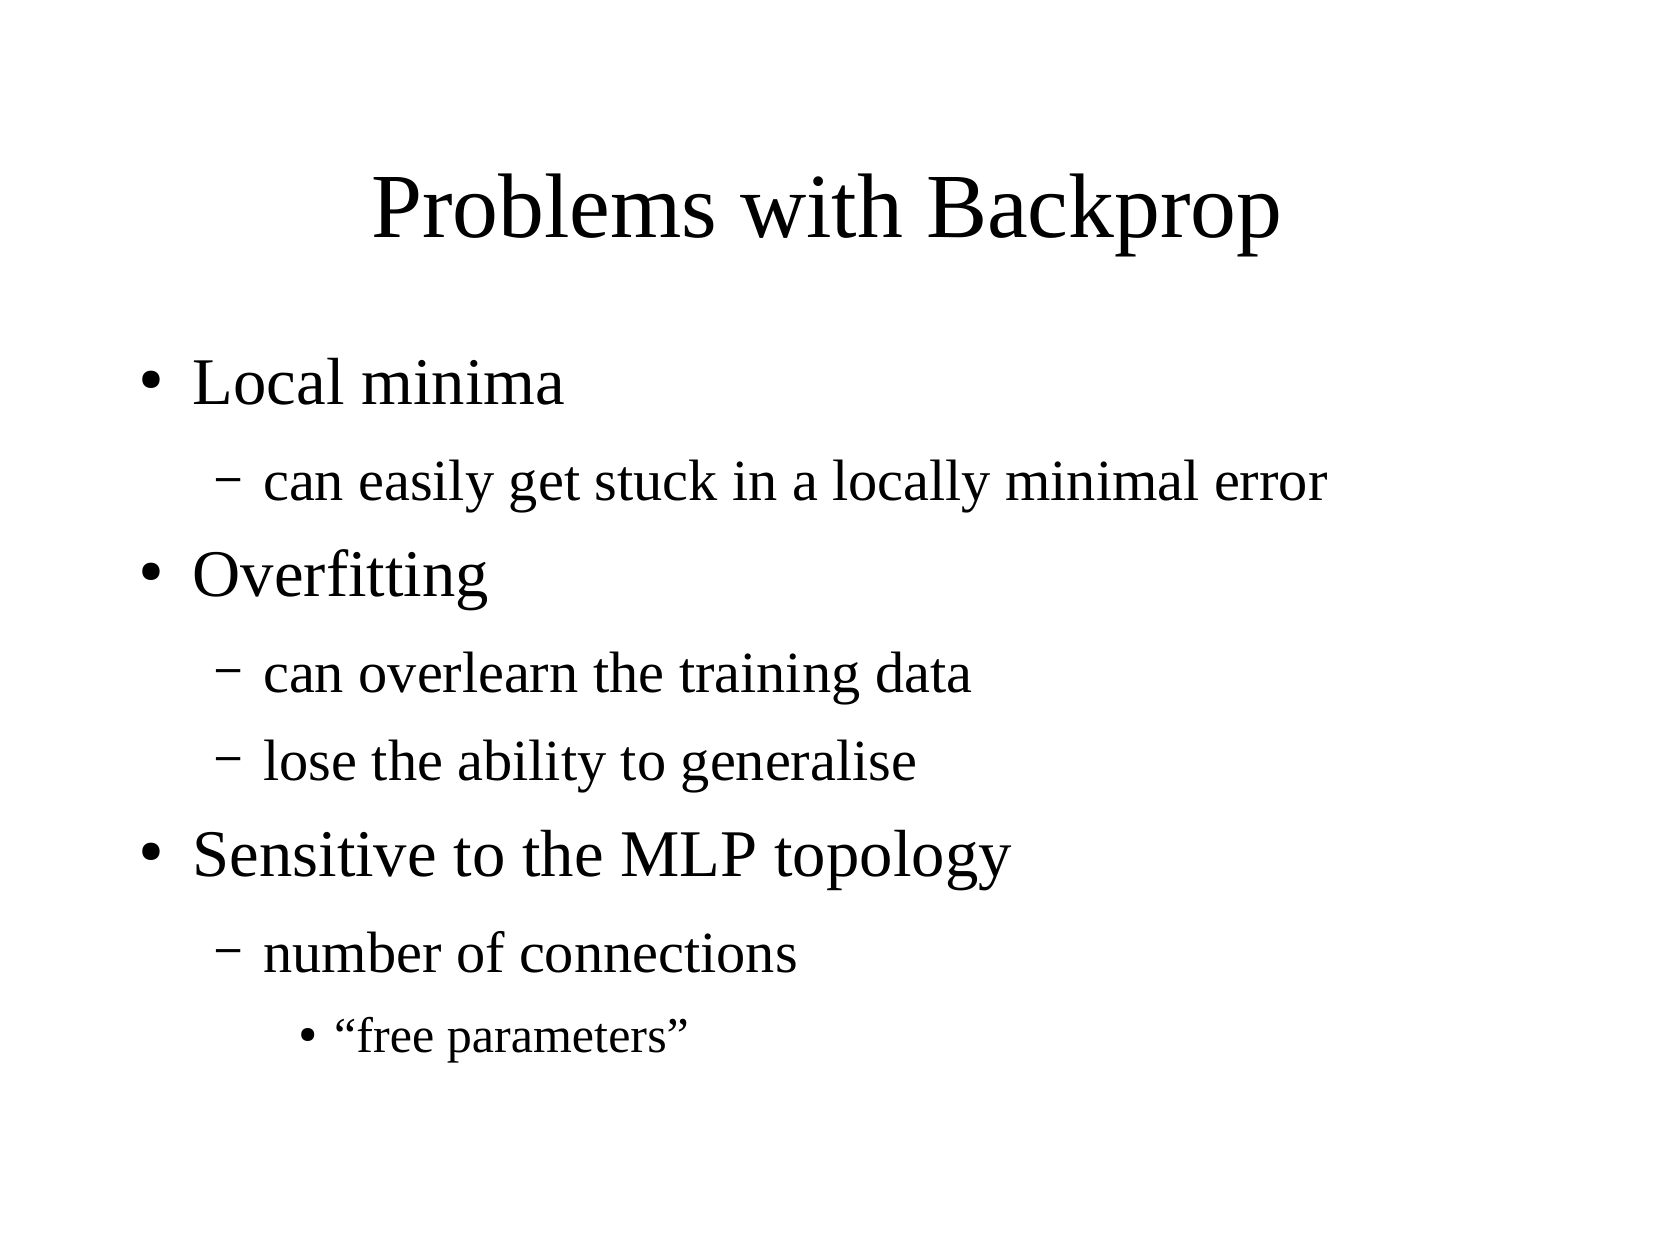

# Problems with Backprop
Local minima
can easily get stuck in a locally minimal error
Overfitting
can overlearn the training data
lose the ability to generalise
Sensitive to the MLP topology
number of connections
“free parameters”